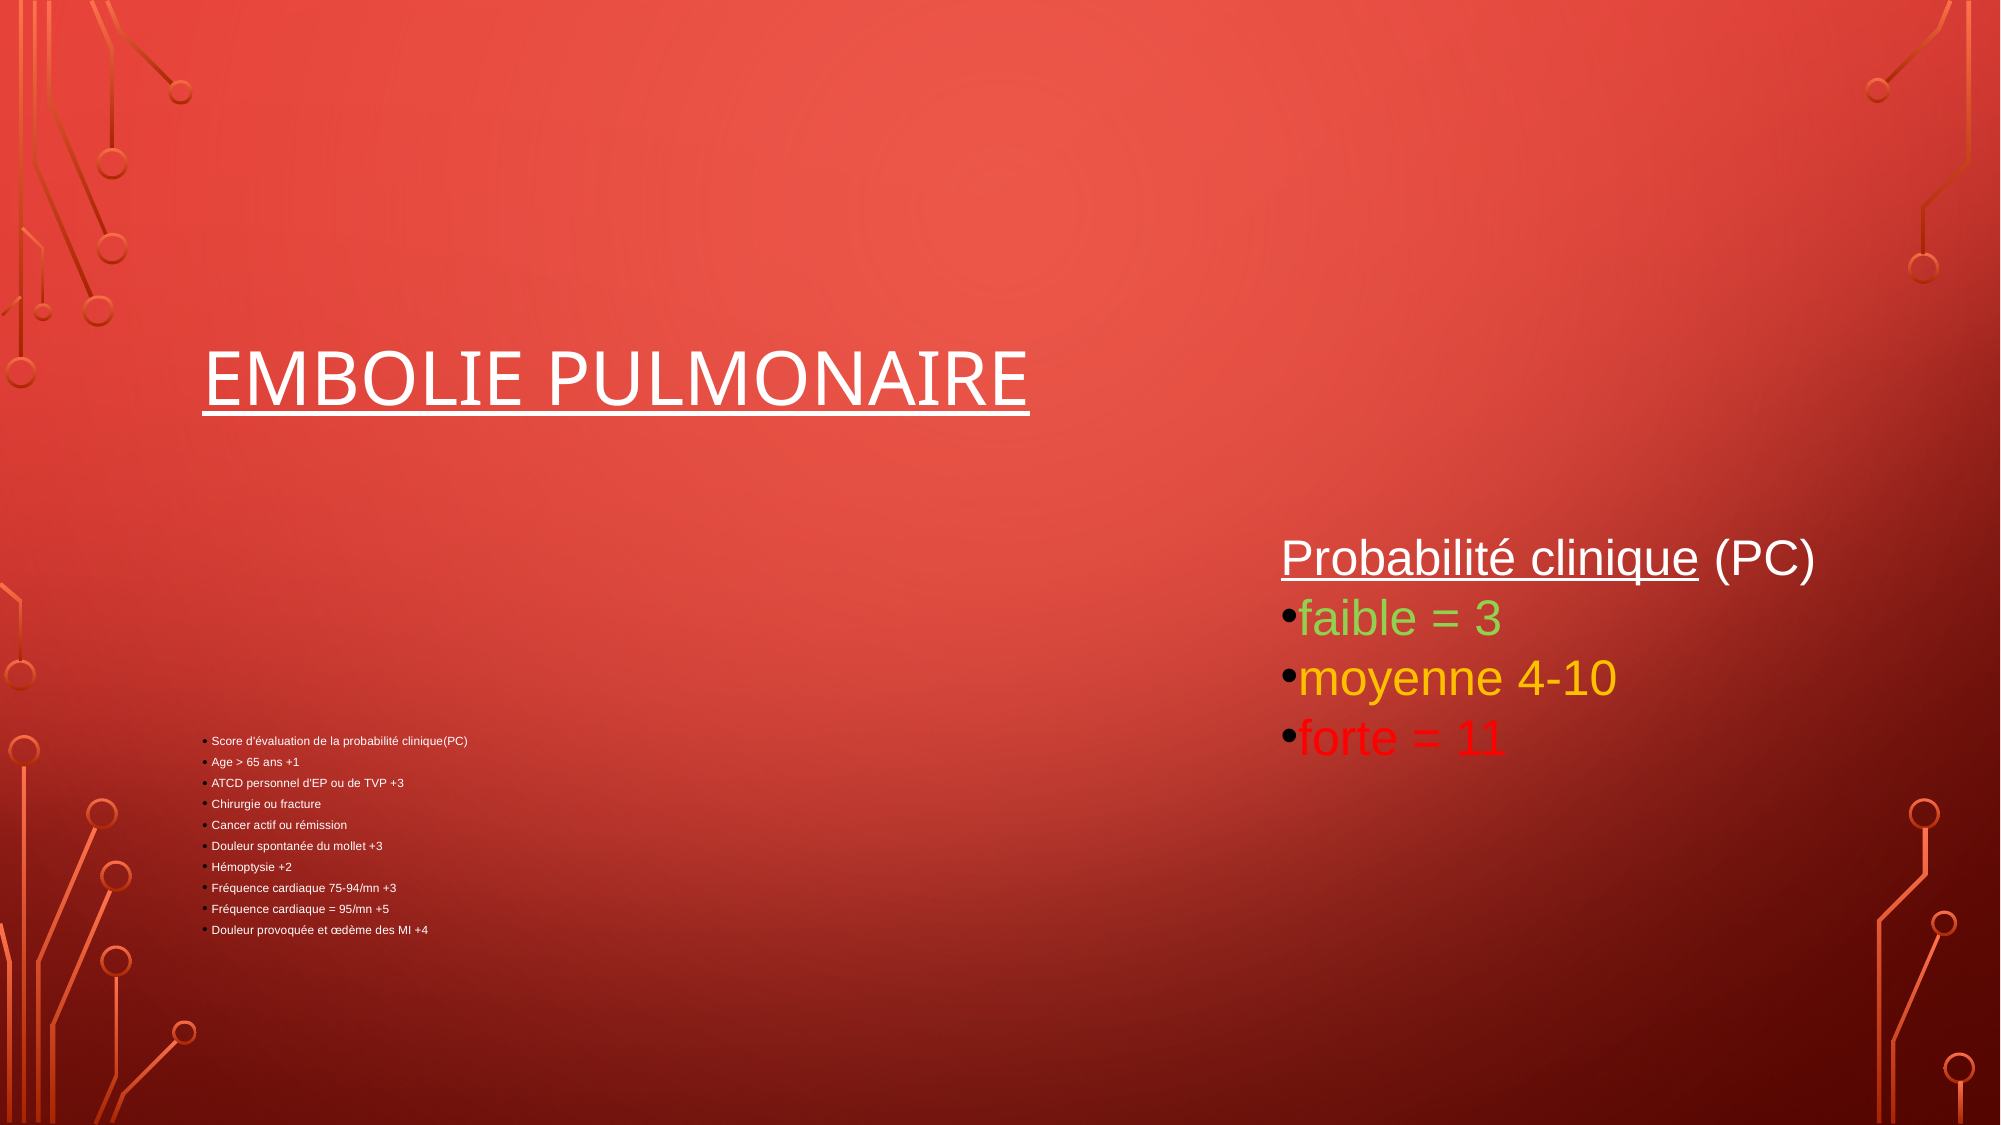

# EMBOLIE Pulmonaire
Probabilité clinique (PC)
faible = 3
moyenne 4-10
forte = 11
Score d'évaluation de la probabilité clinique(PC)
Age > 65 ans +1
ATCD personnel d'EP ou de TVP +3
Chirurgie ou fracture
Cancer actif ou rémission
Douleur spontanée du mollet +3
Hémoptysie +2
Fréquence cardiaque 75-94/mn +3
Fréquence cardiaque = 95/mn +5
Douleur provoquée et œdème des MI +4